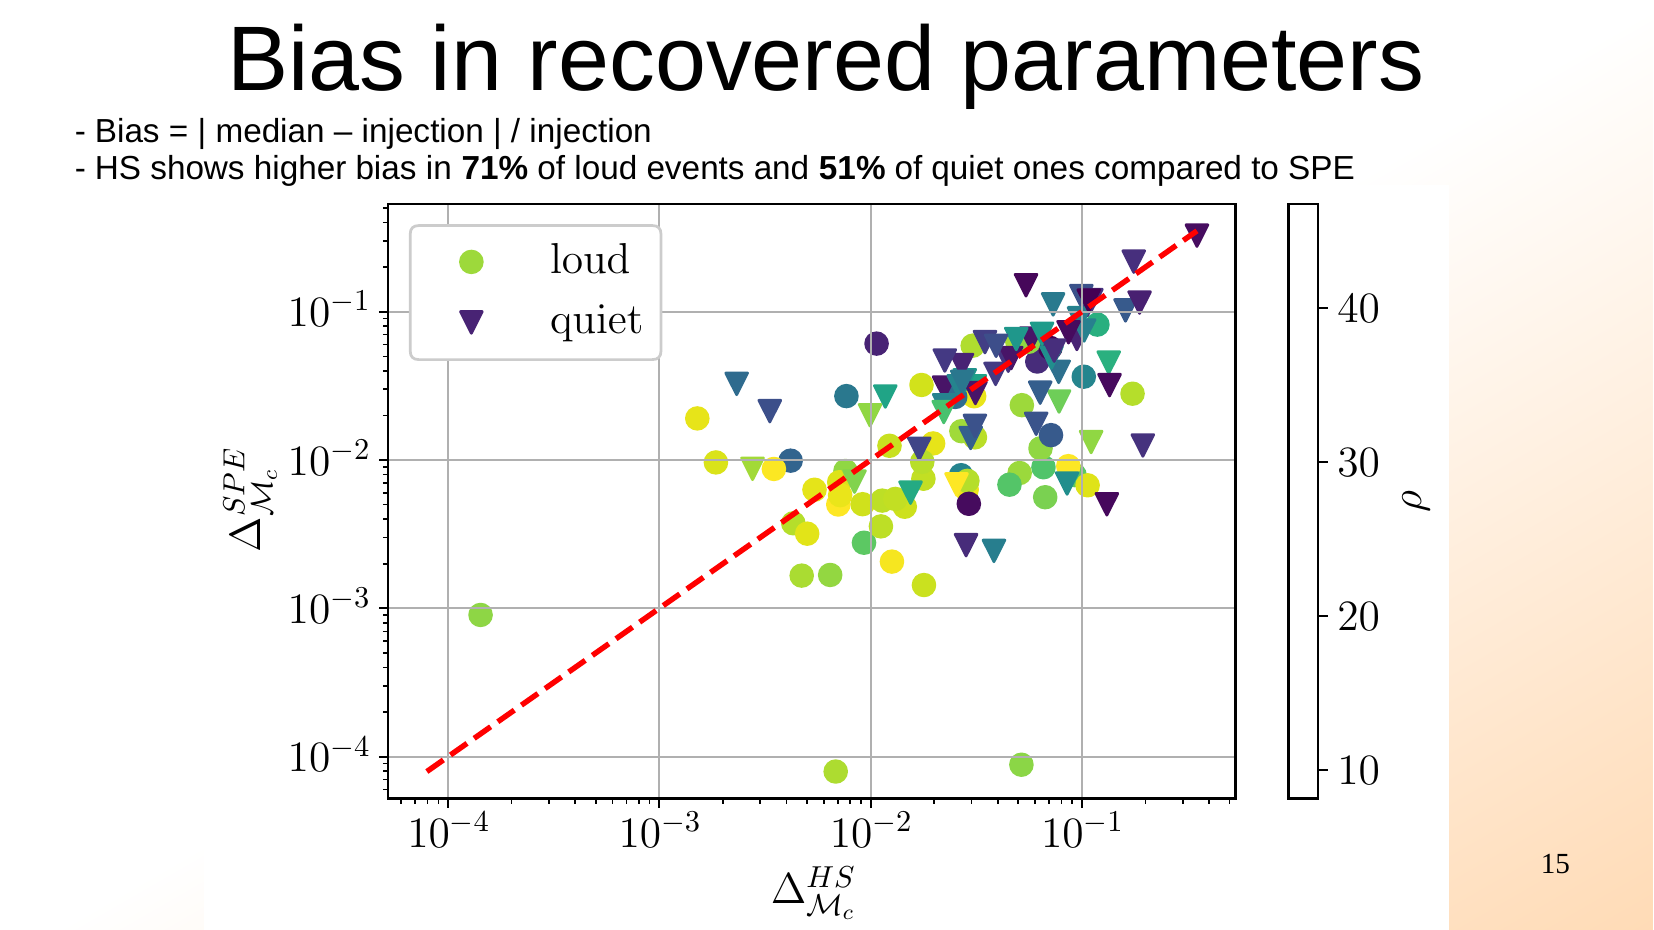

# Bias in recovered parameters
- Bias = | median – injection | / injection
- HS shows higher bias in 71% of loud events and 51% of quiet ones compared to SPE
15